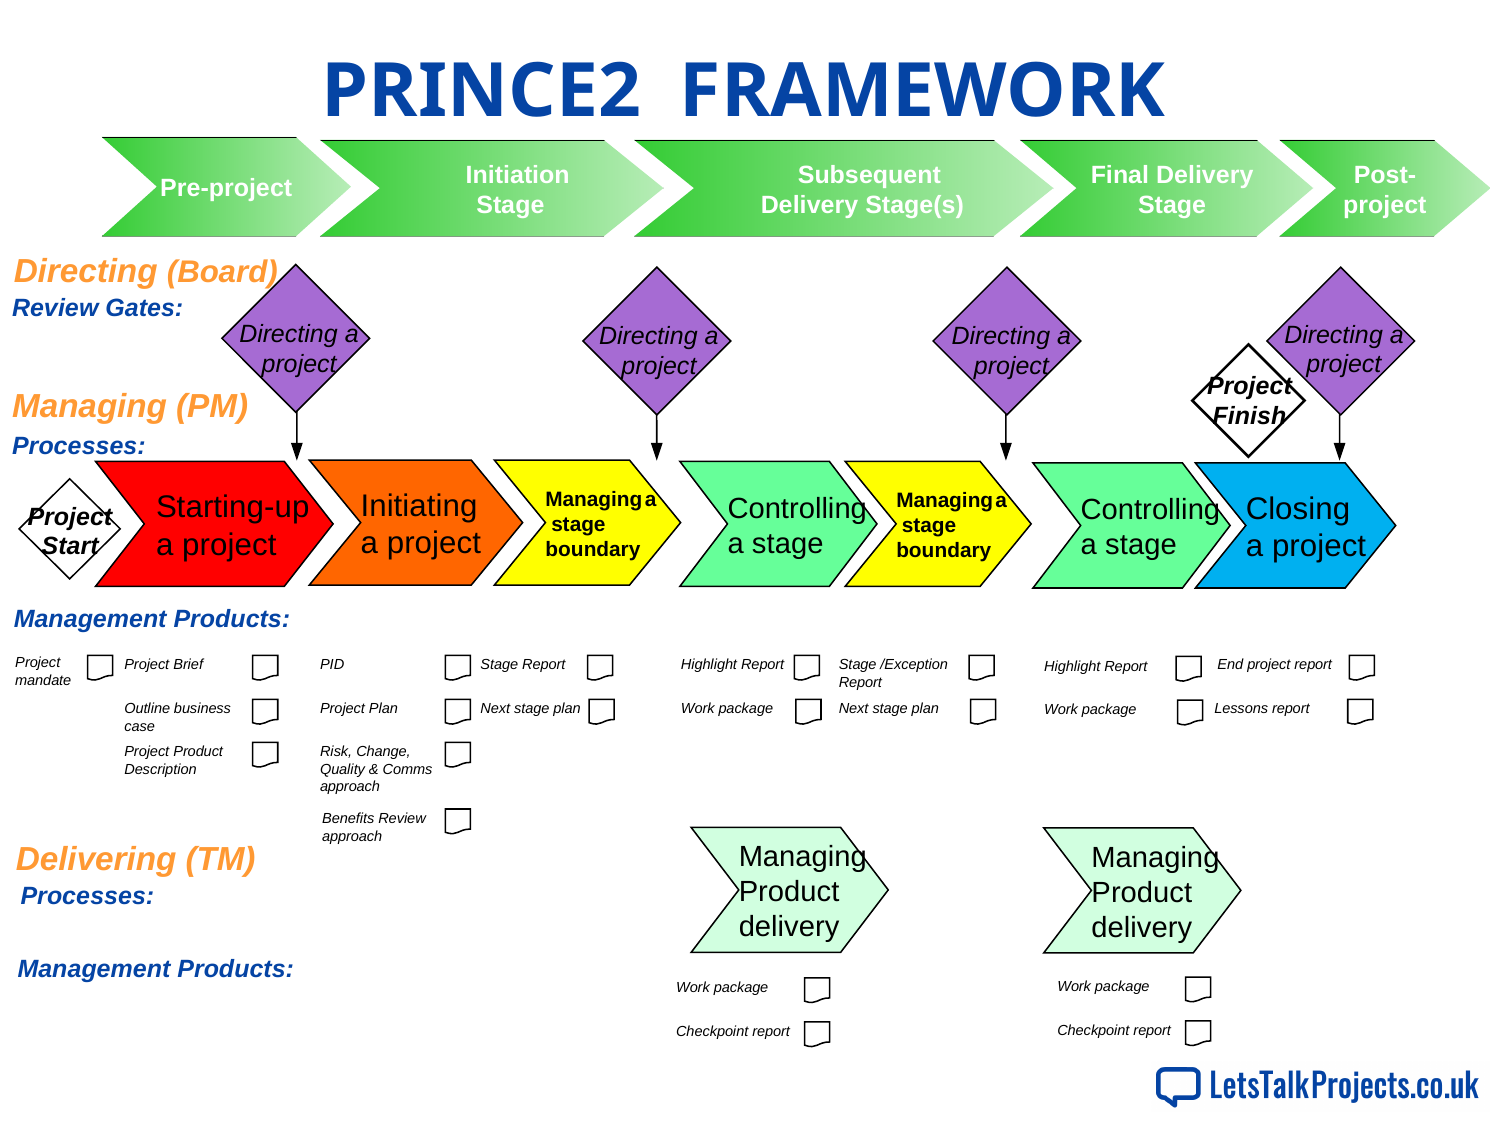

PRINCE2 FRAMEWORK
Pre-project
 Initiation Stage
 Subsequent Delivery Stage(s)
Final Delivery Stage
Post-project
Directing (Board)
Review Gates:
Directing a project
Directing a project
Directing a project
Directing a project
Project
Finish
Managing (PM)
Processes:
Initiating
a project
Managing a
 stage
boundary
Starting-up
a project
Controlling
a stage
Managing a
 stage
boundary
Controlling
a stage
Closing
a project
Project
Start
Management Products:
Project mandate
Project Brief
PID
Stage Report
Highlight Report
Stage /Exception
Report
End project report
Highlight Report
Outline business case
Project Plan
Next stage plan
Work package
Next stage plan
Lessons report
Work package
Project Product Description
Risk, Change,
Quality & Comms approach
Benefits Review approach
Managing
Product
delivery
Managing
Product
delivery
Delivering (TM)
Processes:
Management Products:
Work package
Work package
Checkpoint report
Checkpoint report